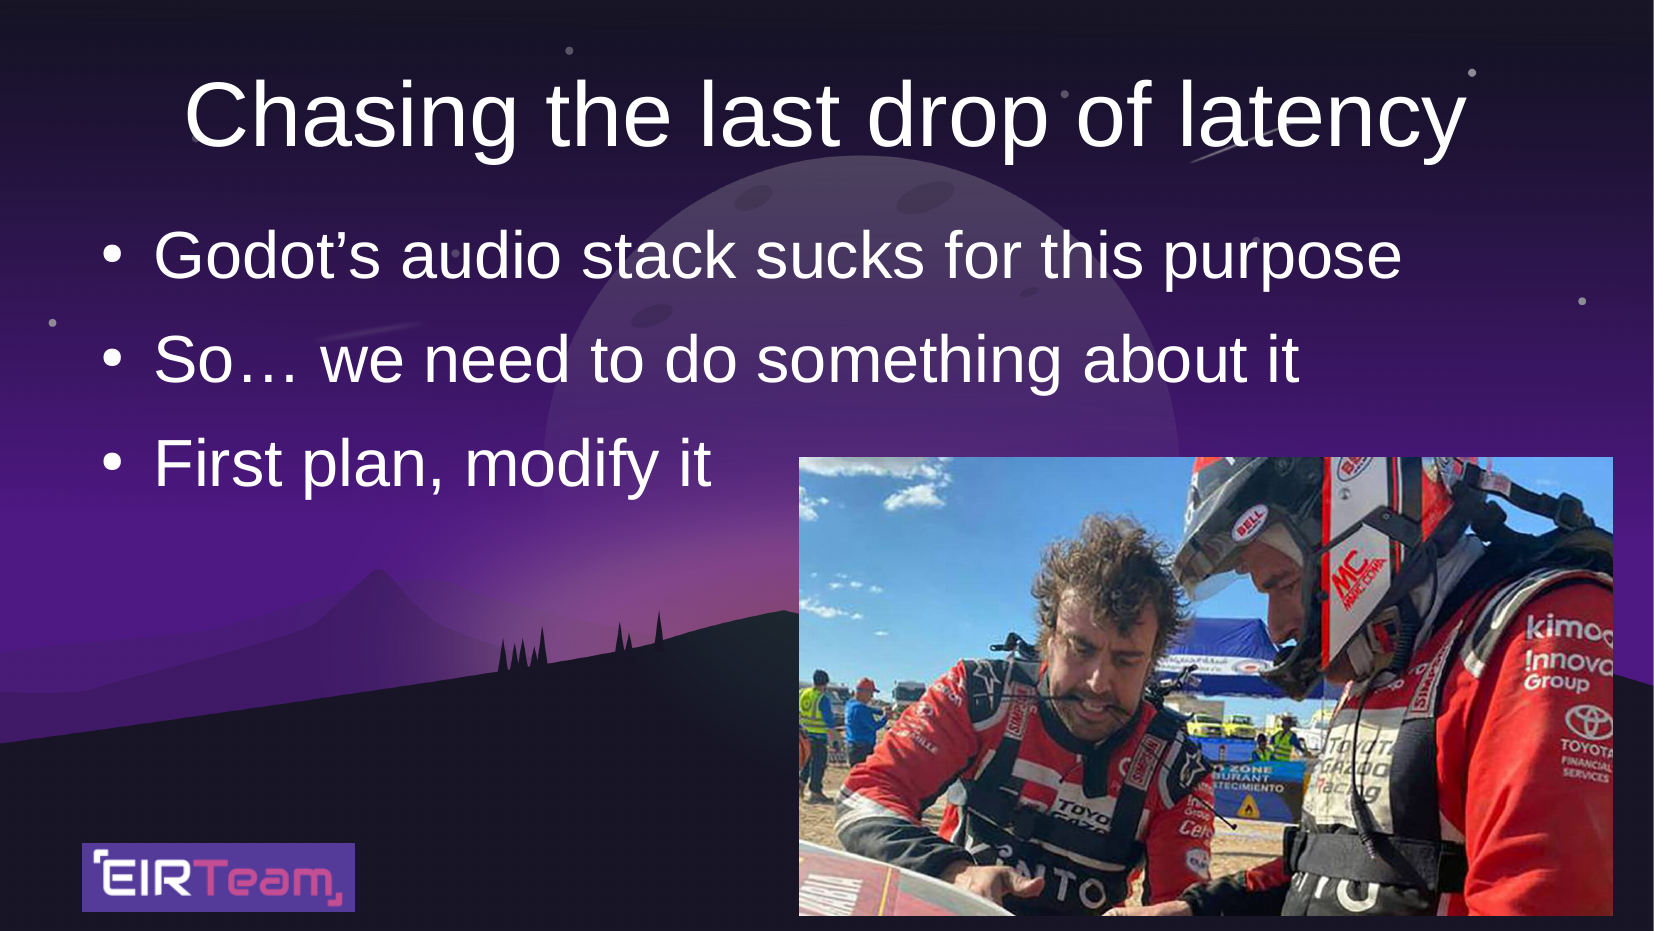

# Chasing the last drop of latency
Godot’s audio stack sucks for this purpose
So… we need to do something about it
First plan, modify it